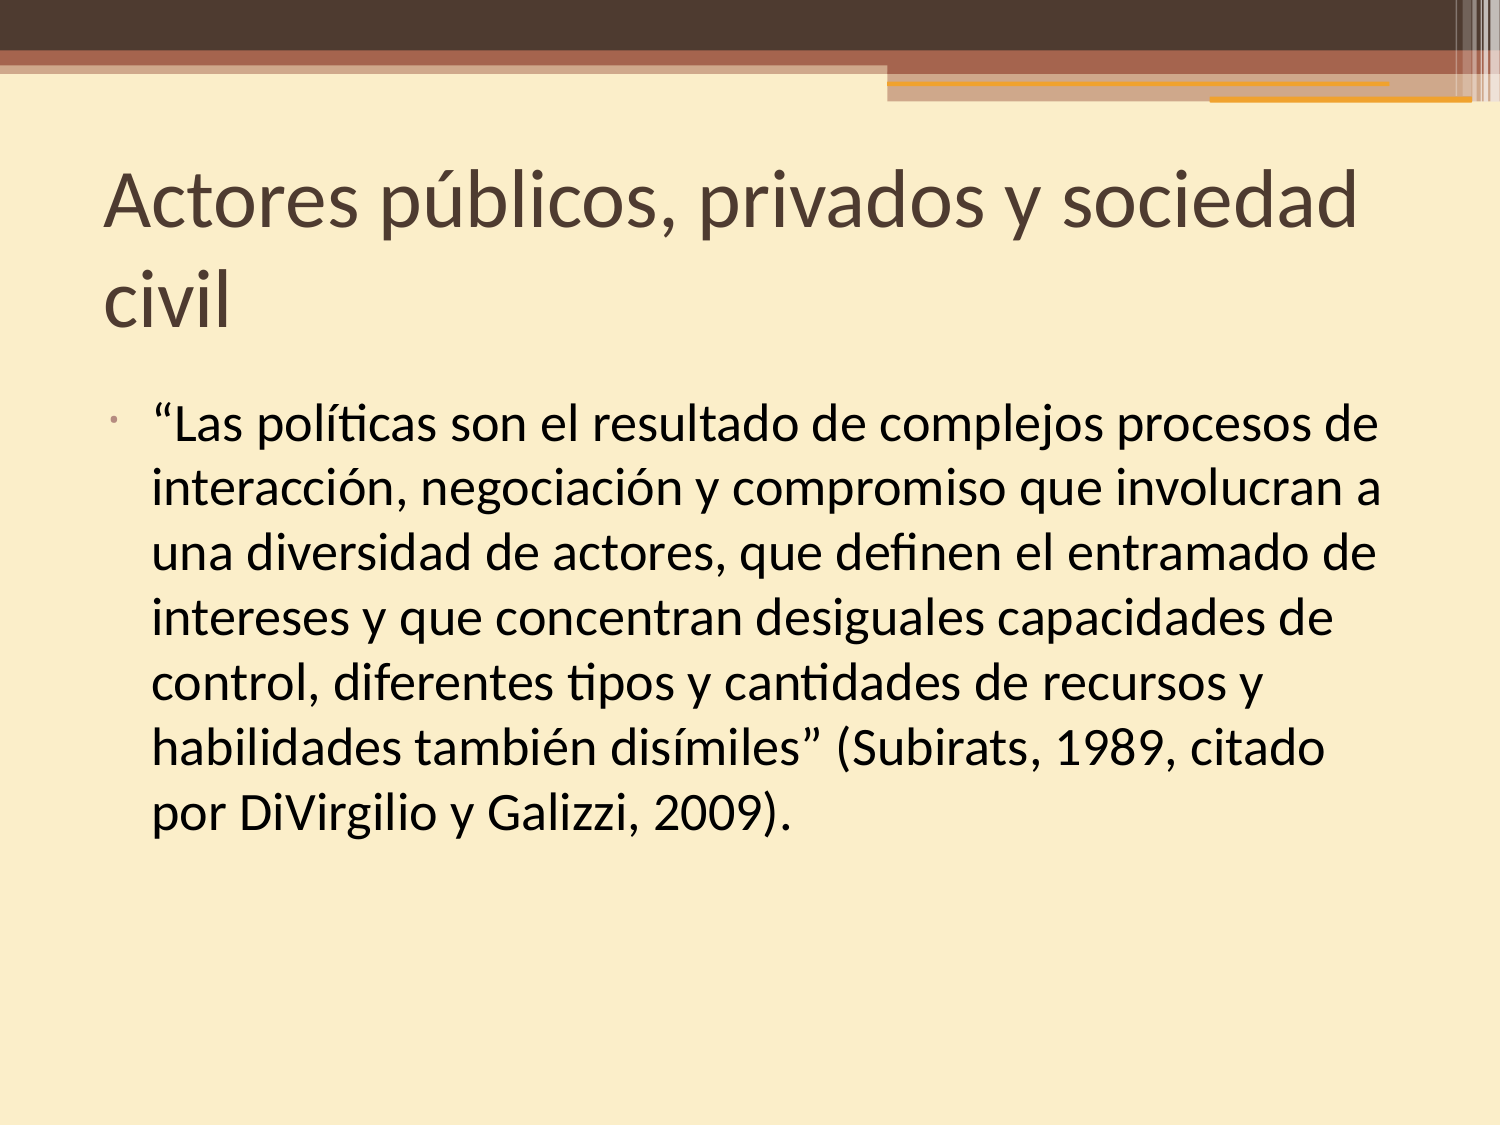

# Actores públicos, privados y sociedad civil
“Las políticas son el resultado de complejos procesos de interacción, negociación y compromiso que involucran a una diversidad de actores, que definen el entramado de intereses y que concentran desiguales capacidades de control, diferentes tipos y cantidades de recursos y habilidades también disímiles” (Subirats, 1989, citado por DiVirgilio y Galizzi, 2009).